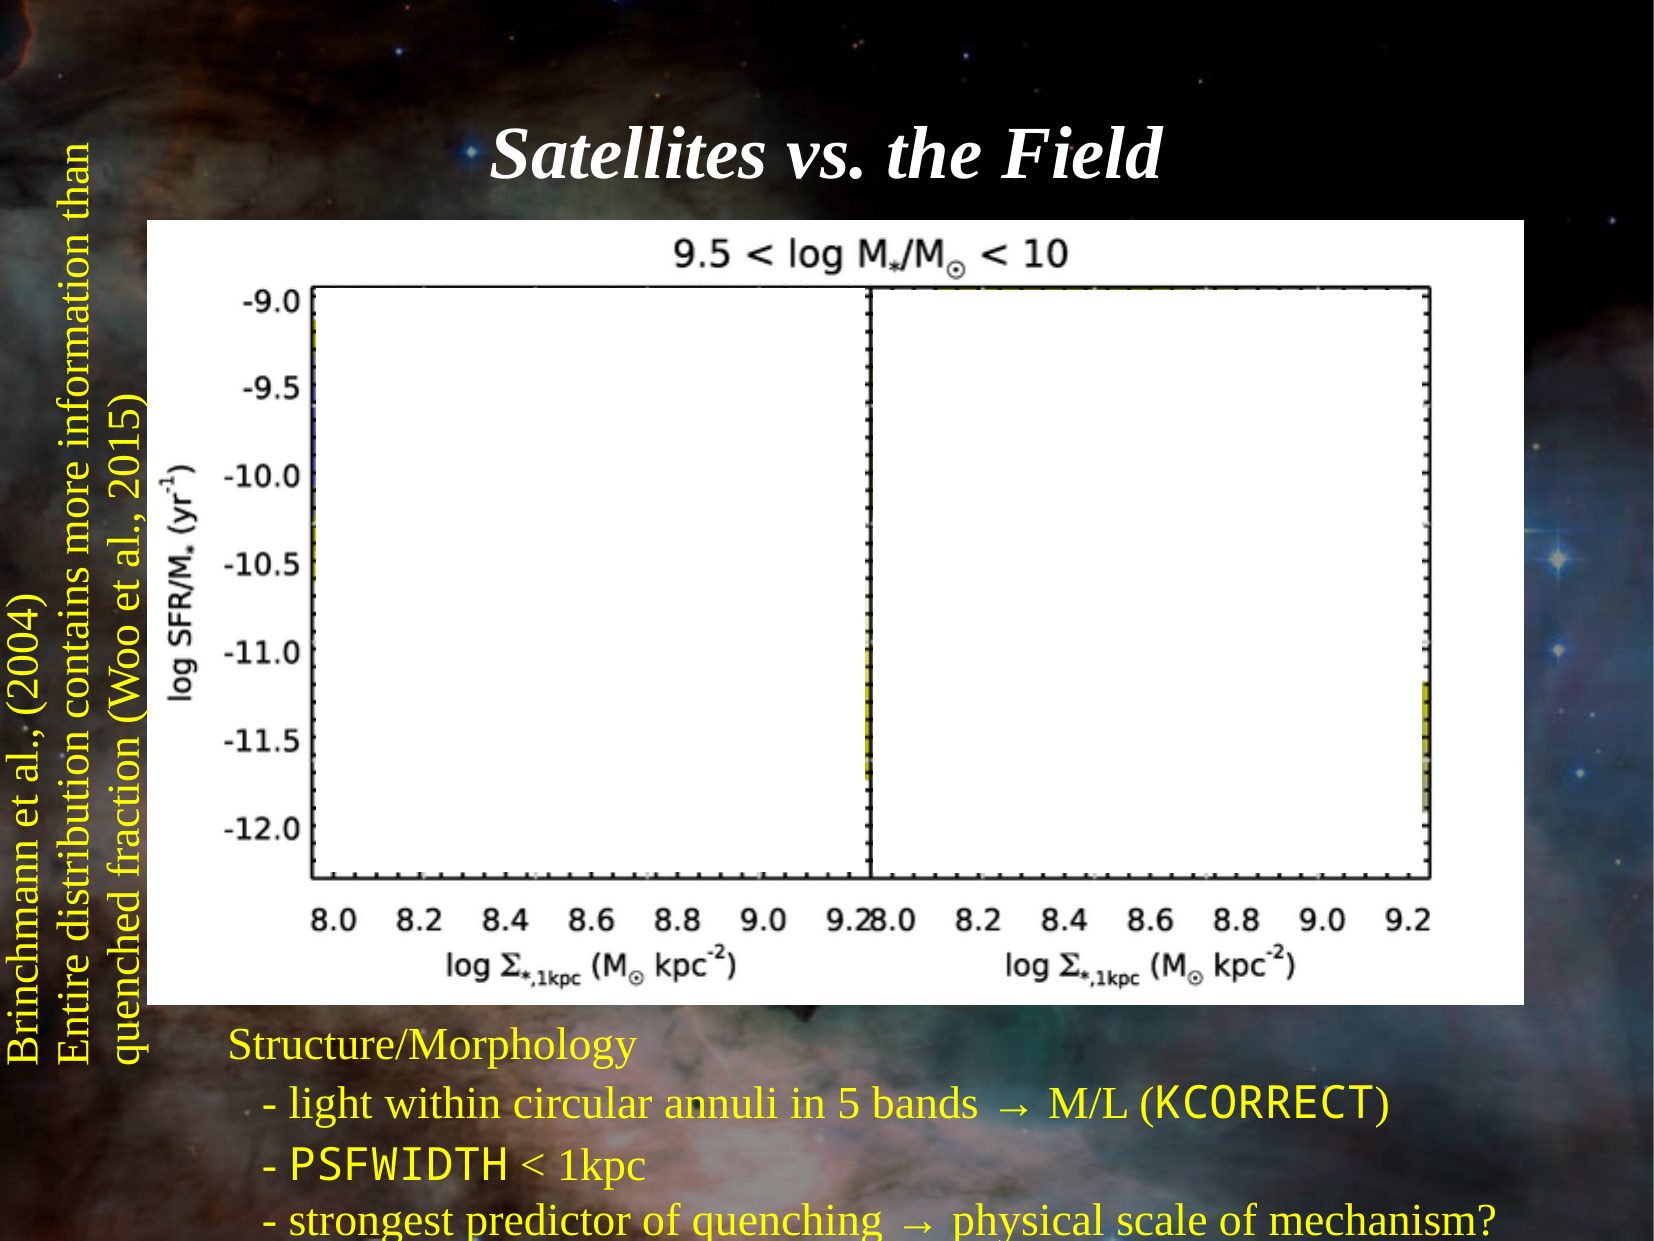

# Satellites vs. the Field
Brinchmann et al., (2004)
Entire distribution contains more information than quenched fraction (Woo et al., 2015)
Structure/Morphology
 - light within circular annuli in 5 bands → M/L (KCORRECT)
 - PSFWIDTH < 1kpc
 - strongest predictor of quenching → physical scale of mechanism?